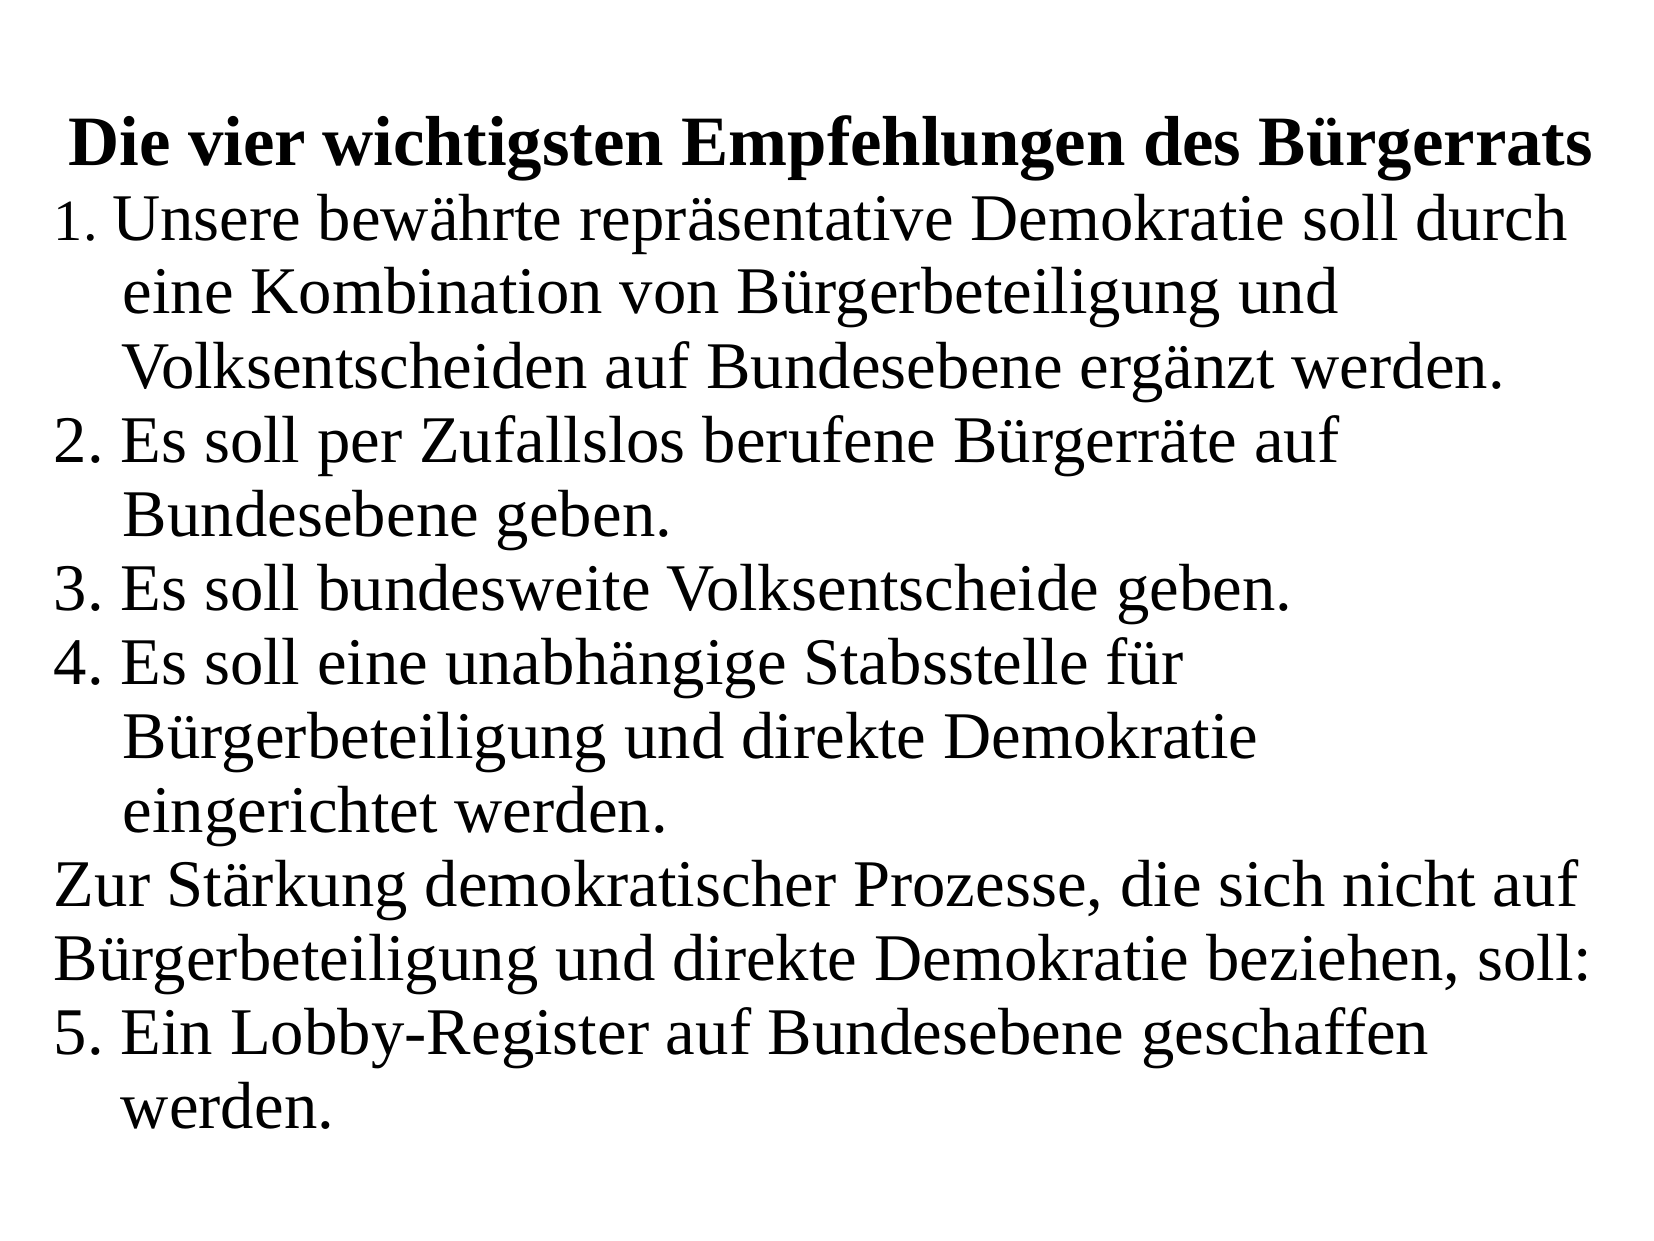

Die vier wichtigsten Empfehlungen des Bürgerrats
 Unsere bewährte repräsentative Demokratie soll durch eine Kombination von Bürgerbeteiligung und Volksentscheiden auf Bundesebene ergänzt werden.
 Es soll per Zufallslos berufene Bürgerräte auf Bundesebene geben.
 Es soll bundesweite Volksentscheide geben.
 Es soll eine unabhängige Stabsstelle für Bürgerbeteiligung und direkte Demokratie eingerichtet werden.
Zur Stärkung demokratischer Prozesse, die sich nicht auf Bürgerbeteiligung und direkte Demokratie beziehen, soll:
5. Ein Lobby-Register auf Bundesebene geschaffen werden.